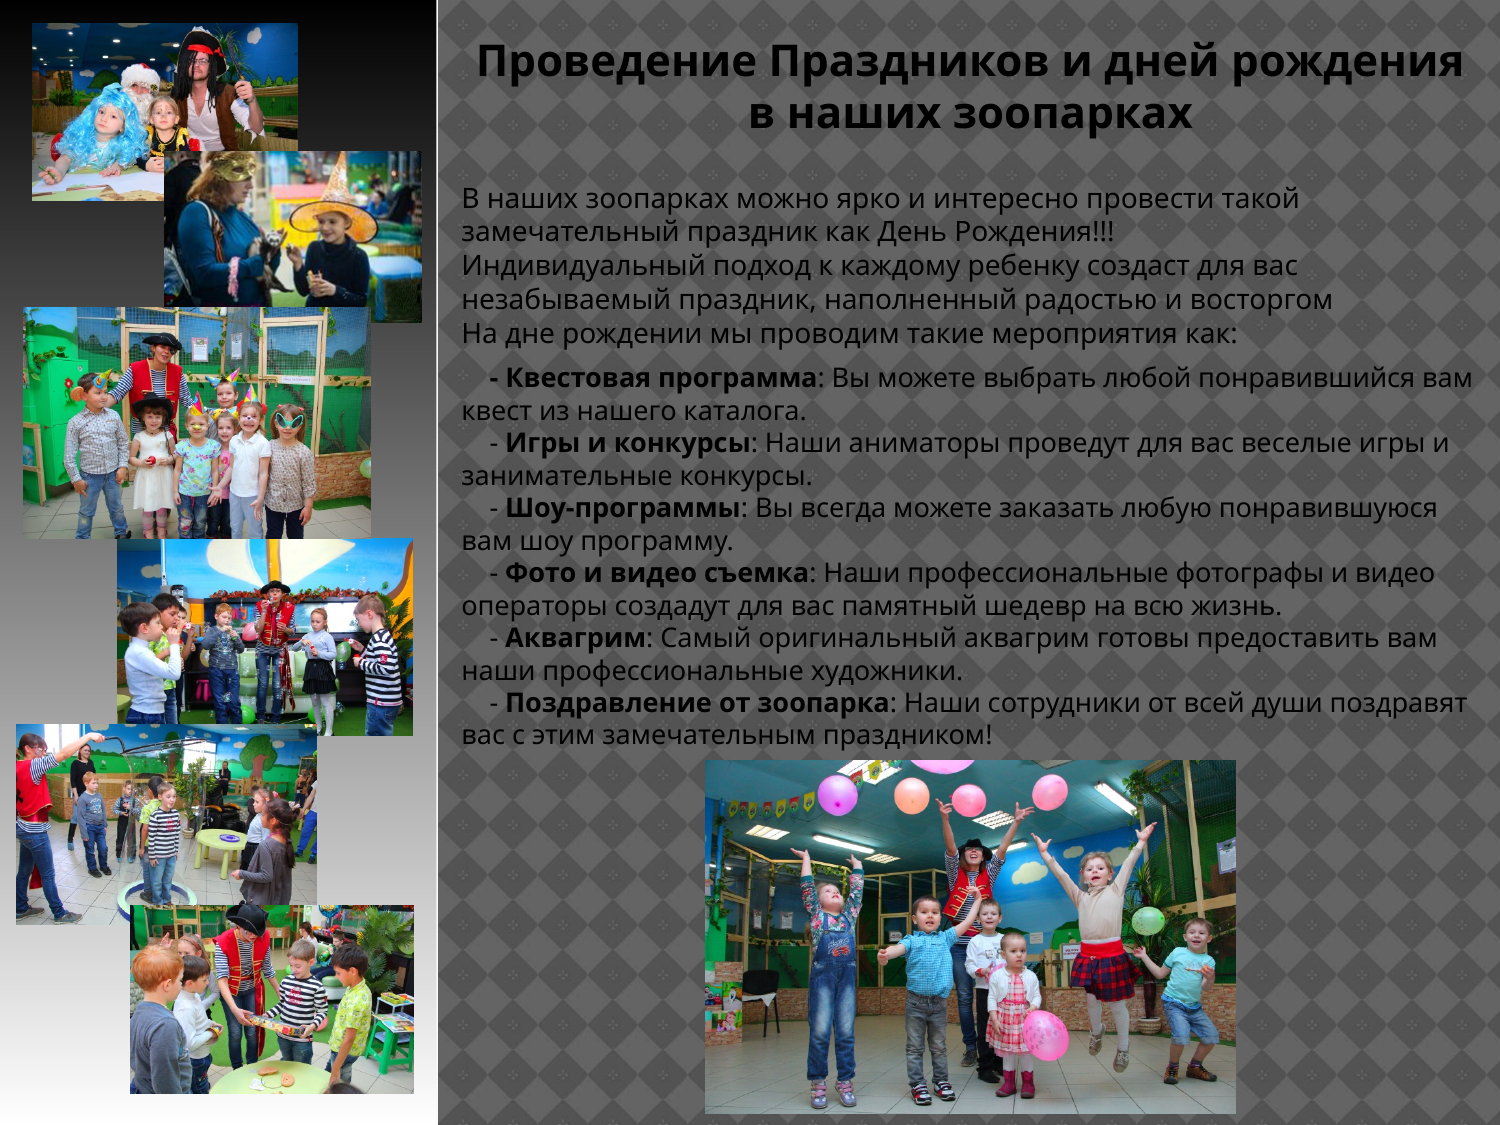

Проведение Праздников и дней рождения в наших зоопарках
В наших зоопарках можно ярко и интересно провести такой замечательный праздник как День Рождения!!!
Индивидуальный подход к каждому ребенку создаст для вас незабываемый праздник, наполненный радостью и восторгом
На дне рождении мы проводим такие мероприятия как:
 - Квестовая программа: Вы можете выбрать любой понравившийся вам квест из нашего каталога.
 - Игры и конкурсы: Наши аниматоры проведут для вас веселые игры и занимательные конкурсы.
 - Шоу-программы: Вы всегда можете заказать любую понравившуюся вам шоу программу.
 - Фото и видео съемка: Наши профессиональные фотографы и видео операторы создадут для вас памятный шедевр на всю жизнь.
 - Аквагрим: Самый оригинальный аквагрим готовы предоставить вам наши профессиональные художники.
 - Поздравление от зоопарка: Наши сотрудники от всей души поздравят вас с этим замечательным праздником!